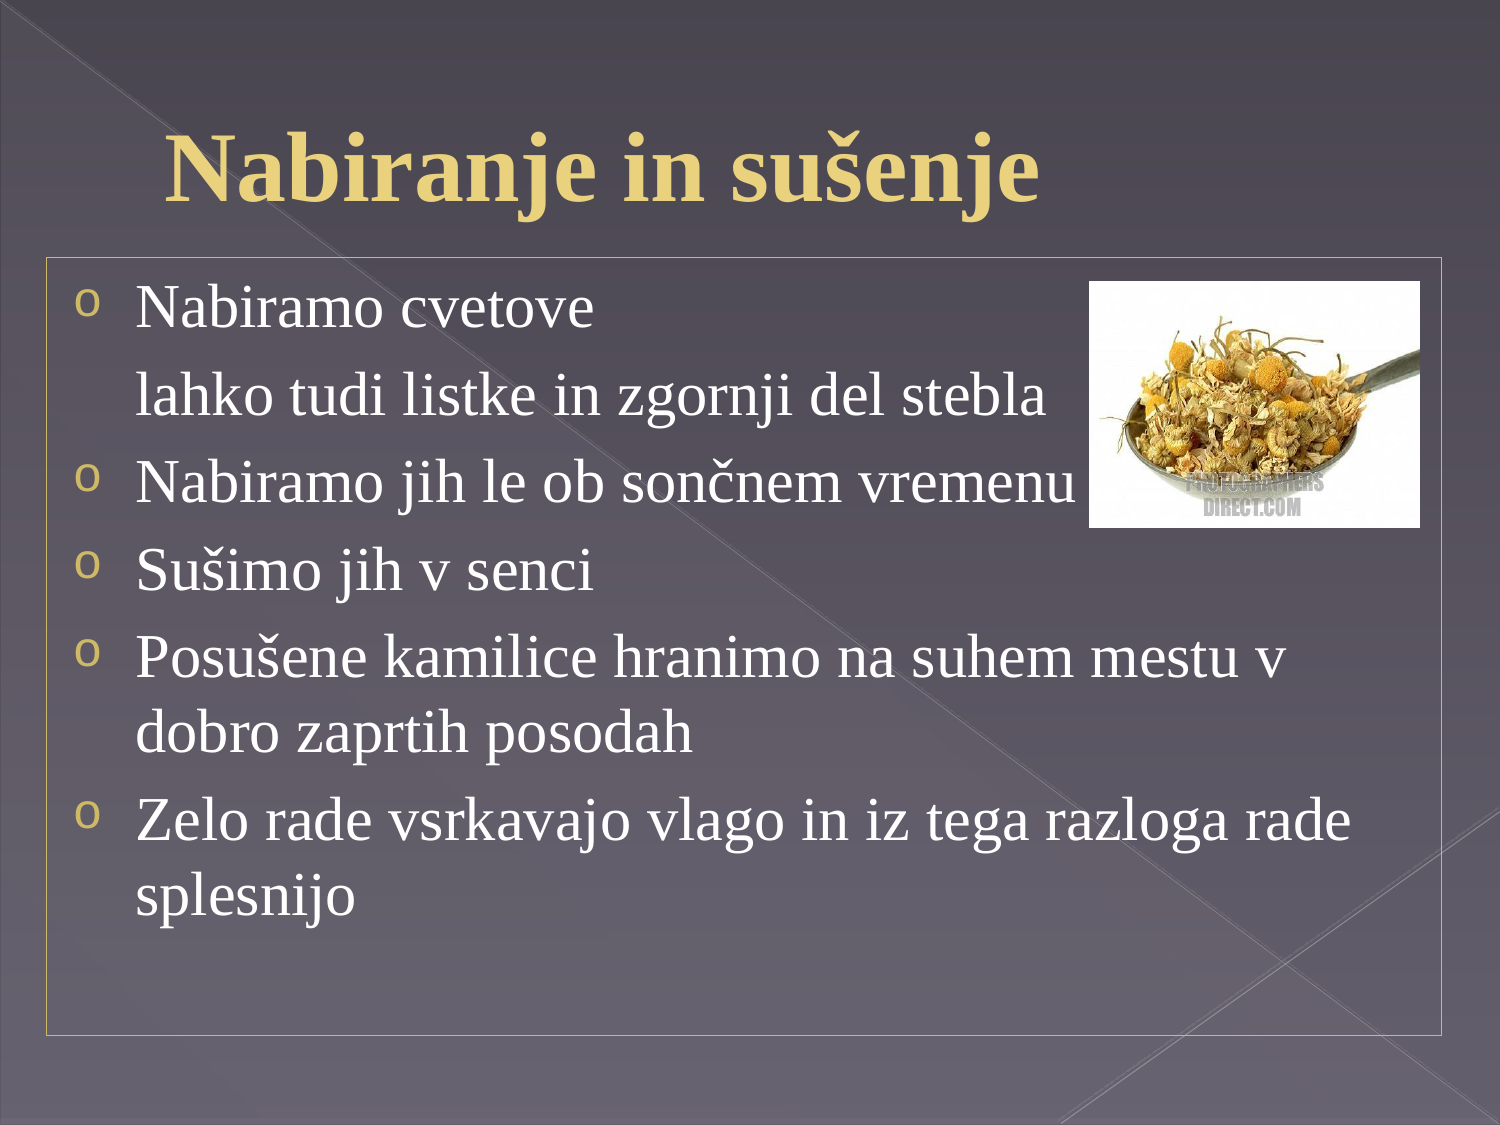

# Nabiranje in sušenje
Nabiramo cvetove
 lahko tudi listke in zgornji del stebla
Nabiramo jih le ob sončnem vremenu
Sušimo jih v senci
Posušene kamilice hranimo na suhem mestu v dobro zaprtih posodah
Zelo rade vsrkavajo vlago in iz tega razloga rade splesnijo